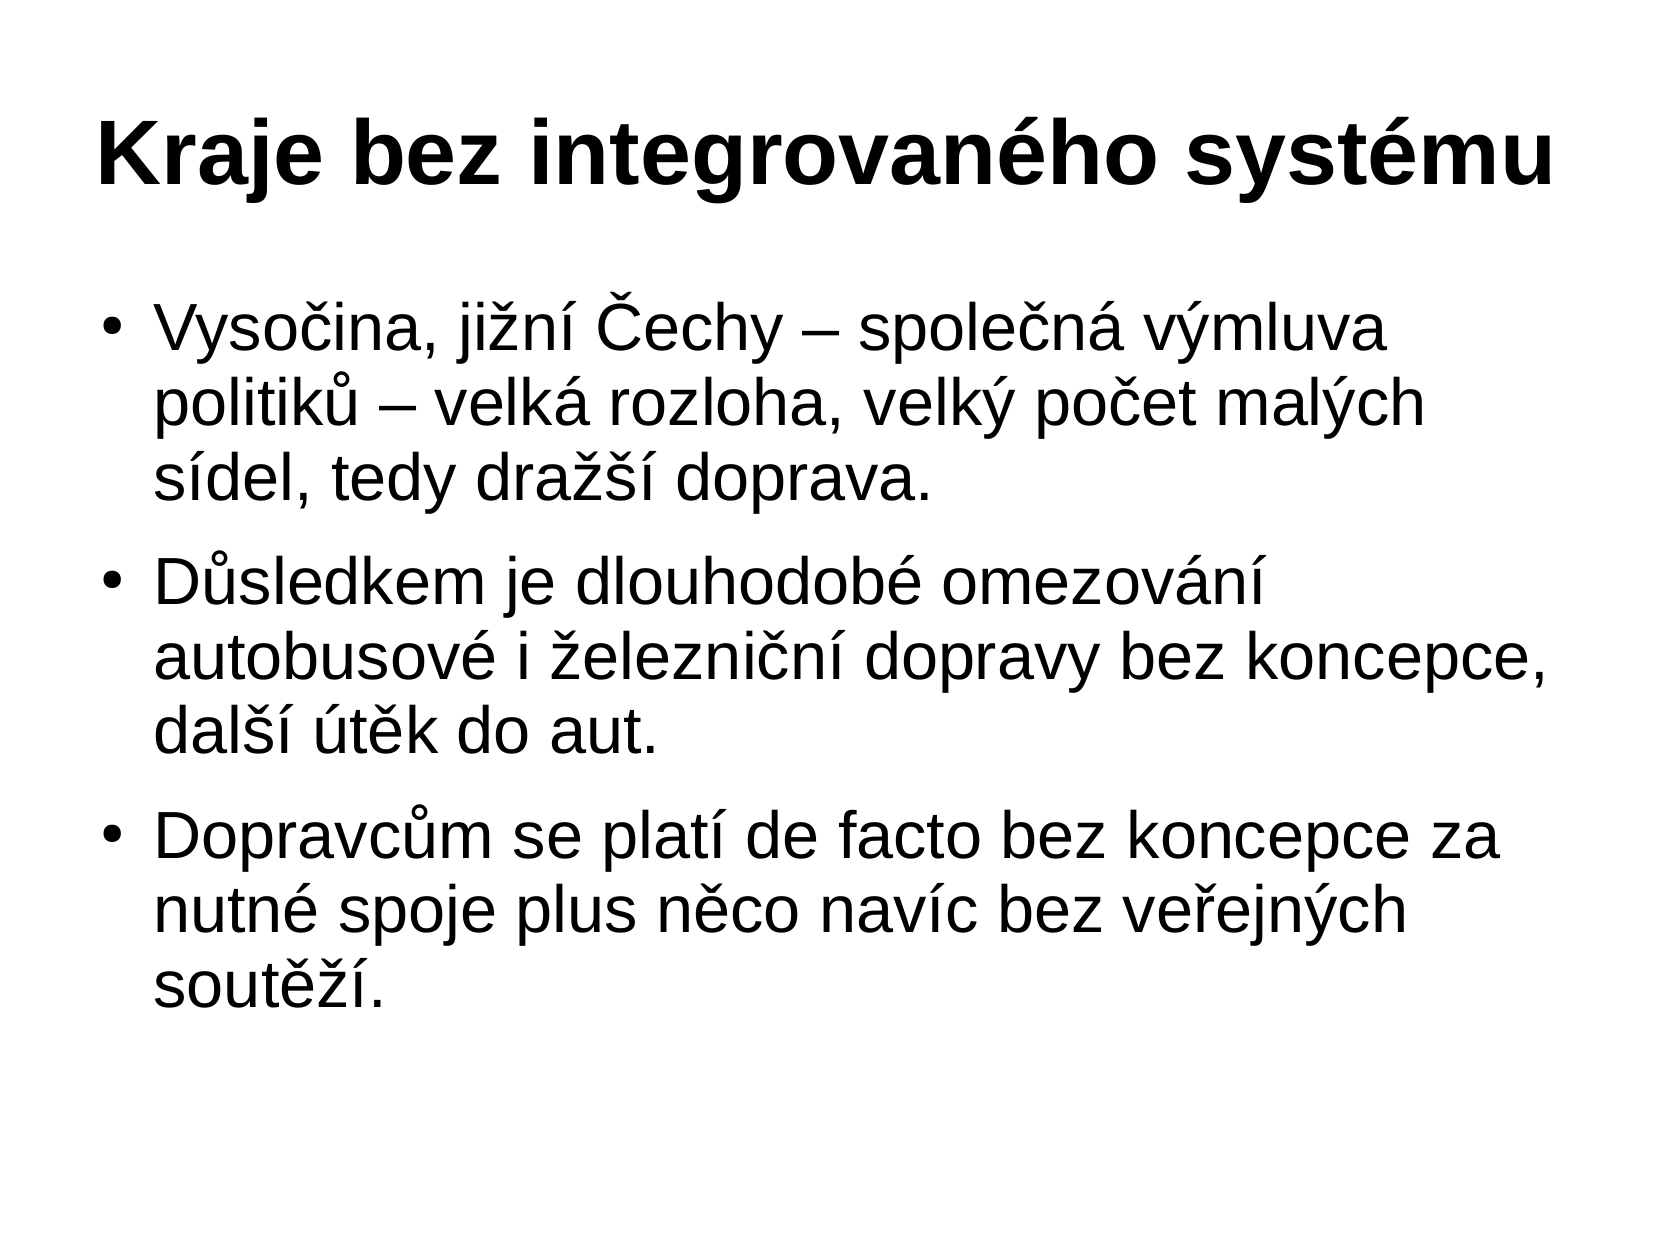

# Kraje bez integrovaného systému
Vysočina, jižní Čechy – společná výmluva politiků – velká rozloha, velký počet malých sídel, tedy dražší doprava.
Důsledkem je dlouhodobé omezování autobusové i železniční dopravy bez koncepce, další útěk do aut.
Dopravcům se platí de facto bez koncepce za nutné spoje plus něco navíc bez veřejných soutěží.